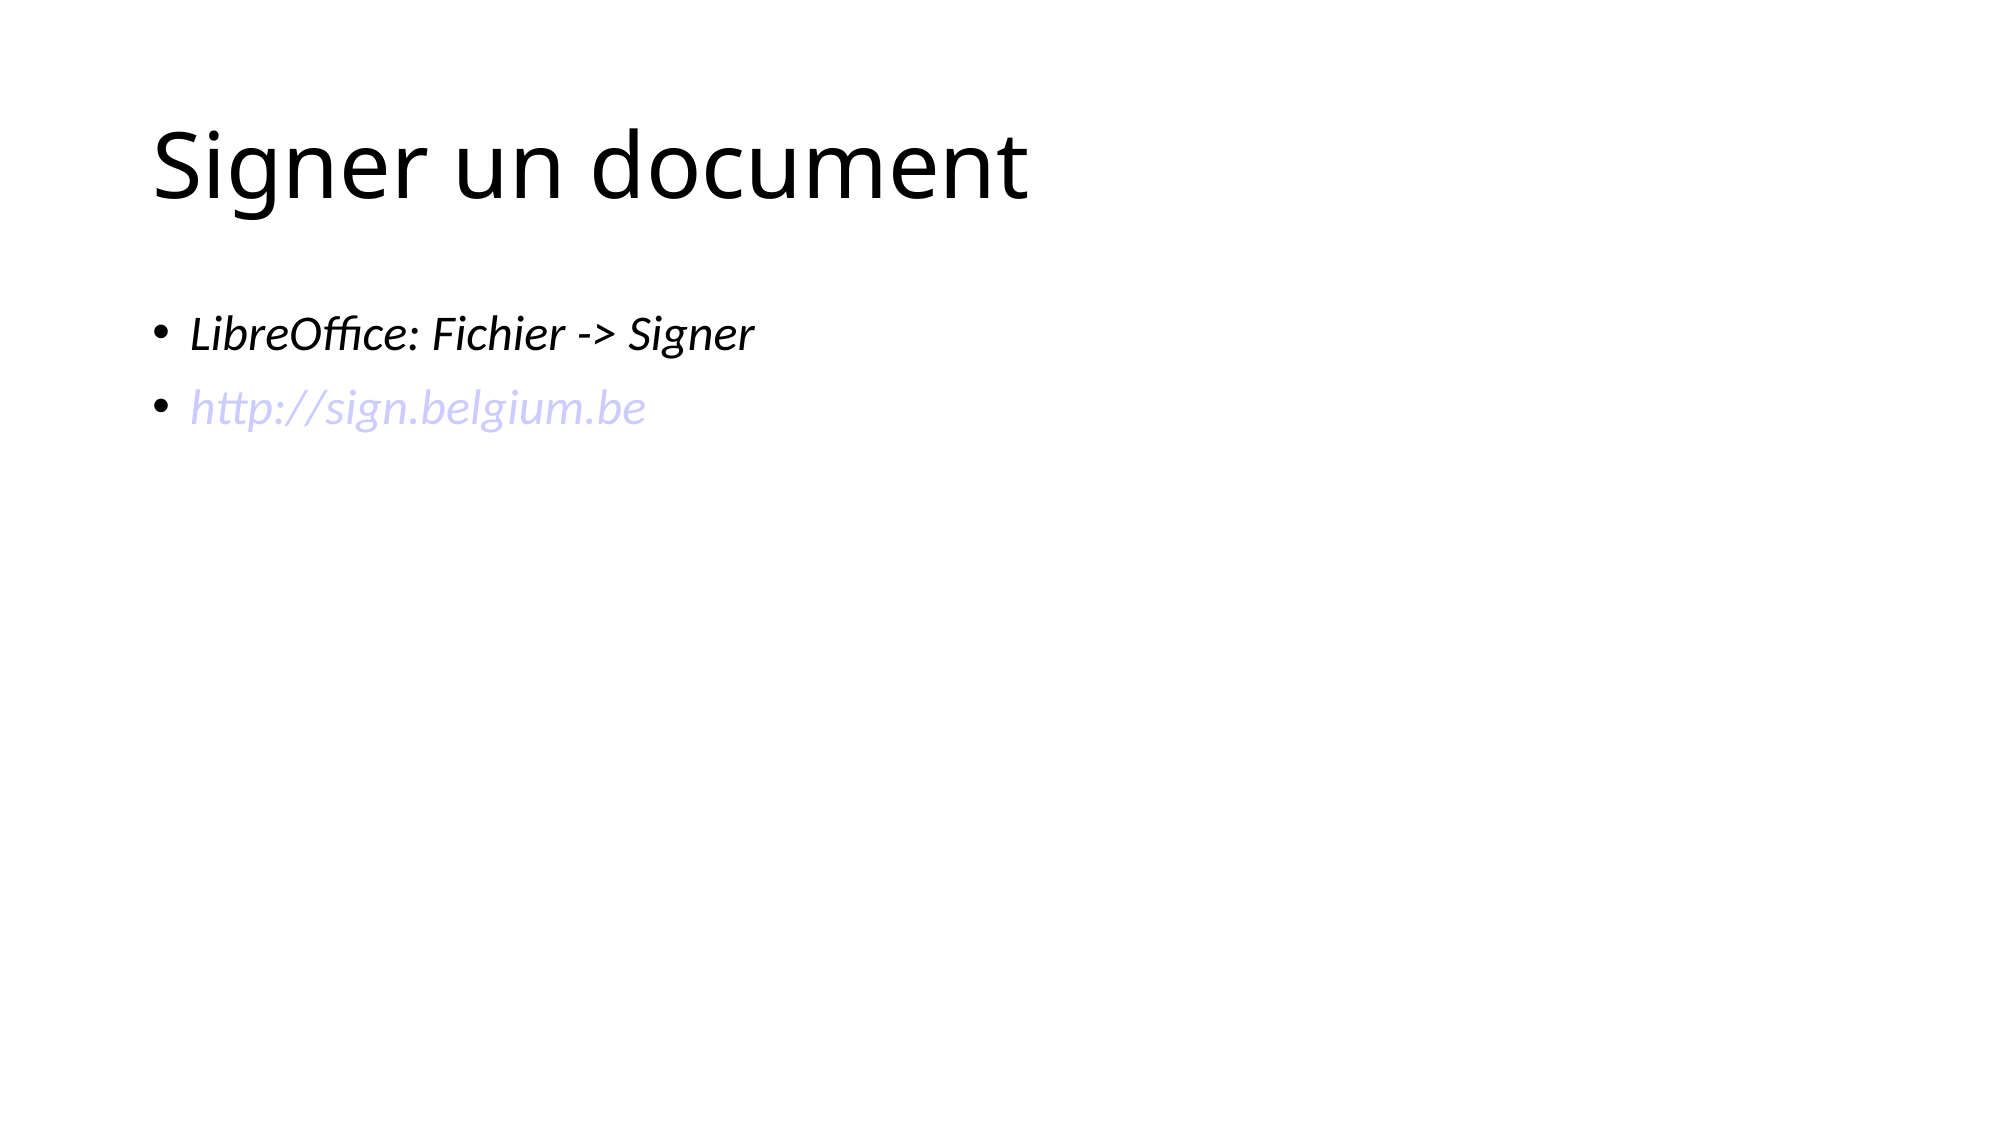

Signer un document
LibreOffice: Fichier -> Signer
http://sign.belgium.be